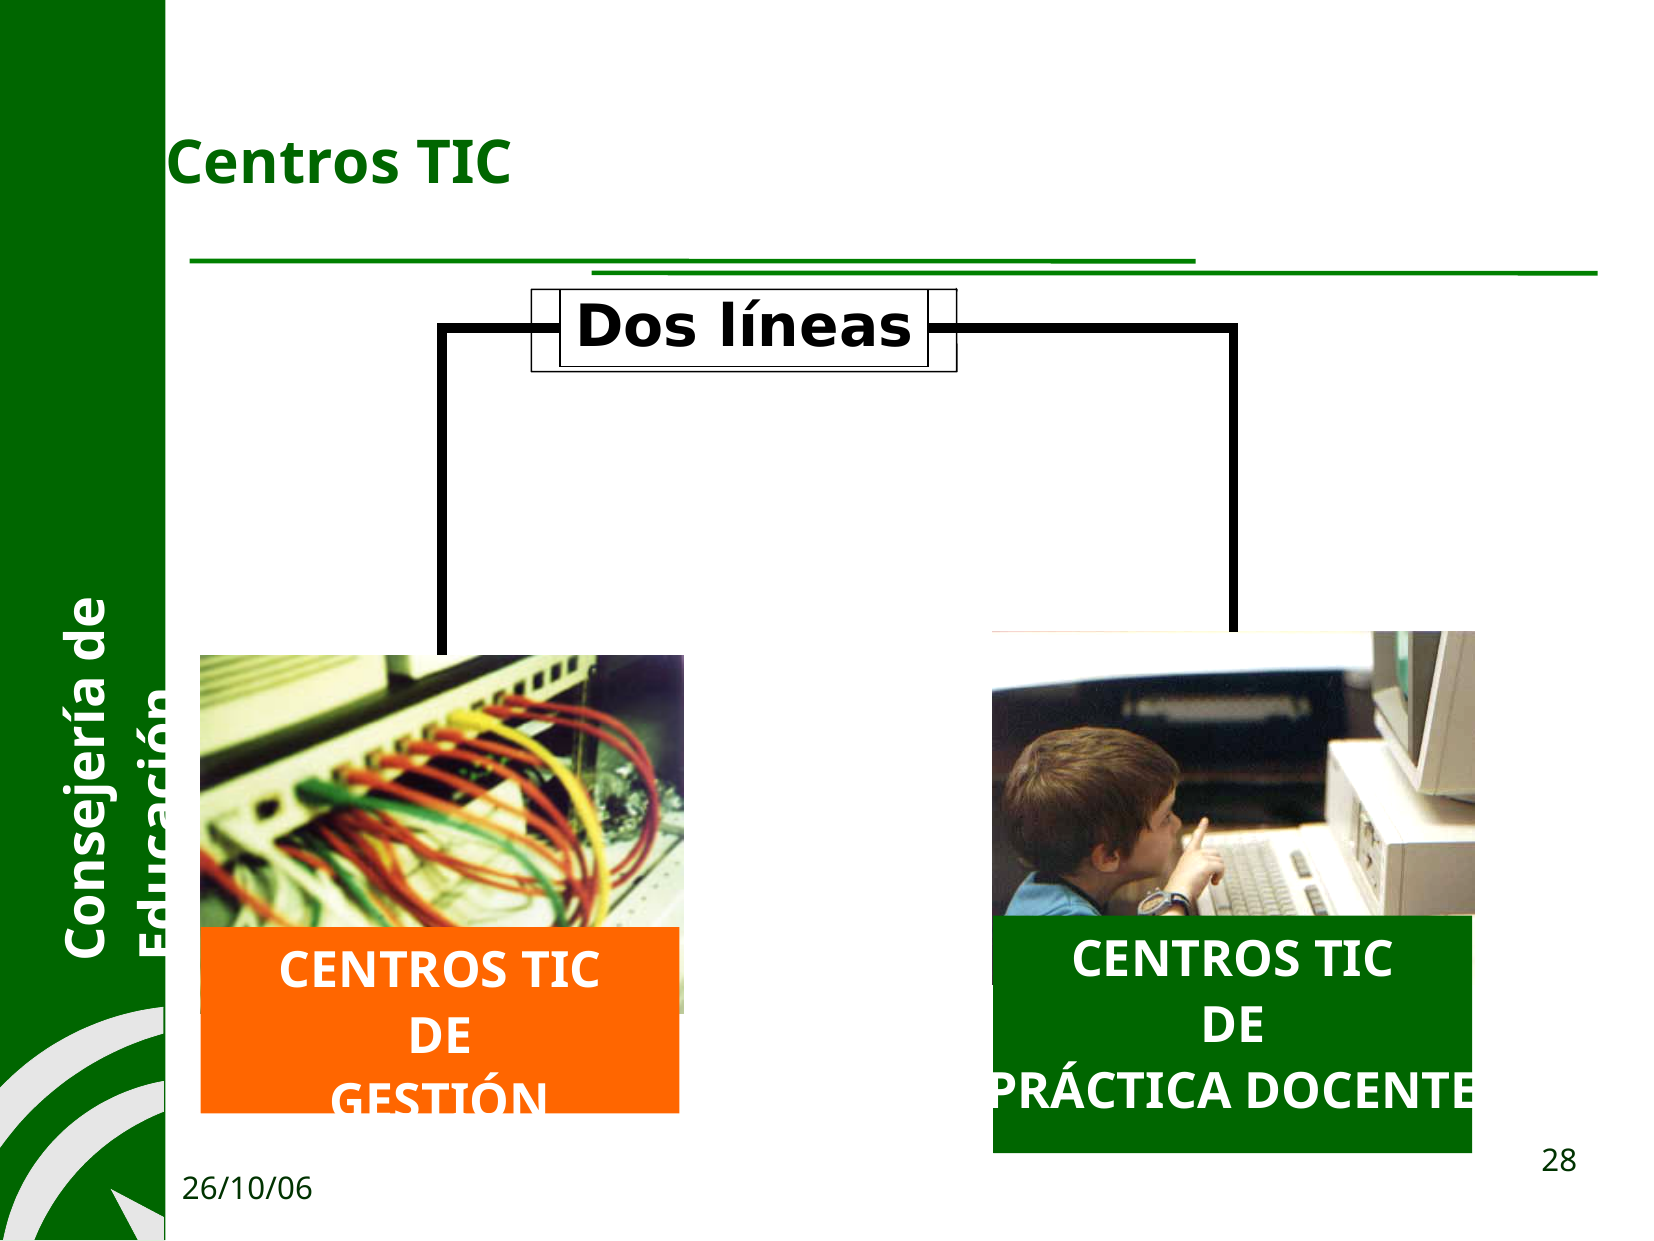

# Centros TIC
Dos líneas
CENTROS TIC
DE
PRÁCTICA DOCENTE
CENTROS TIC
DE
GESTIÓN
28